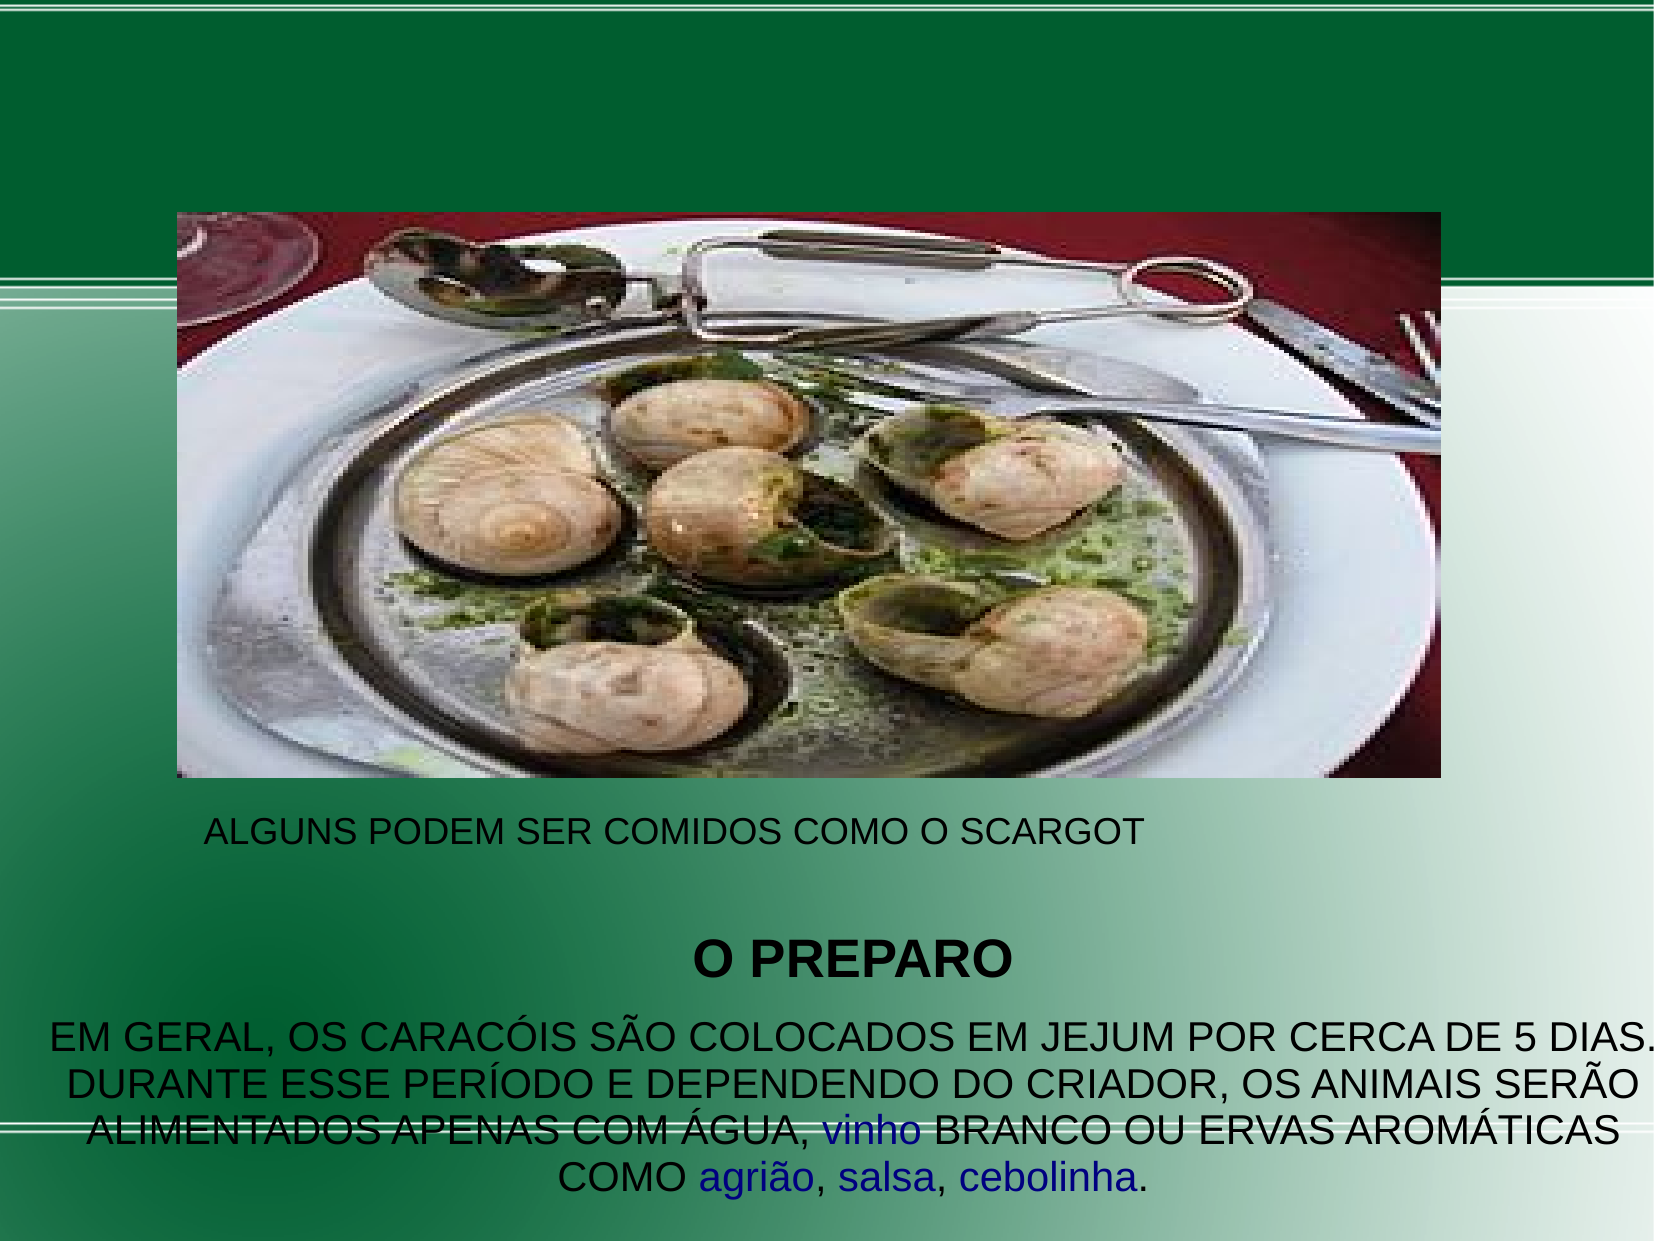

ALGUNS PODEM SER COMIDOS COMO O SCARGOT
O PREPARO
EM GERAL, OS CARACÓIS SÃO COLOCADOS EM JEJUM POR CERCA DE 5 DIAS. DURANTE ESSE PERÍODO E DEPENDENDO DO CRIADOR, OS ANIMAIS SERÃO ALIMENTADOS APENAS COM ÁGUA, vinho BRANCO OU ERVAS AROMÁTICAS COMO agrião, salsa, cebolinha.